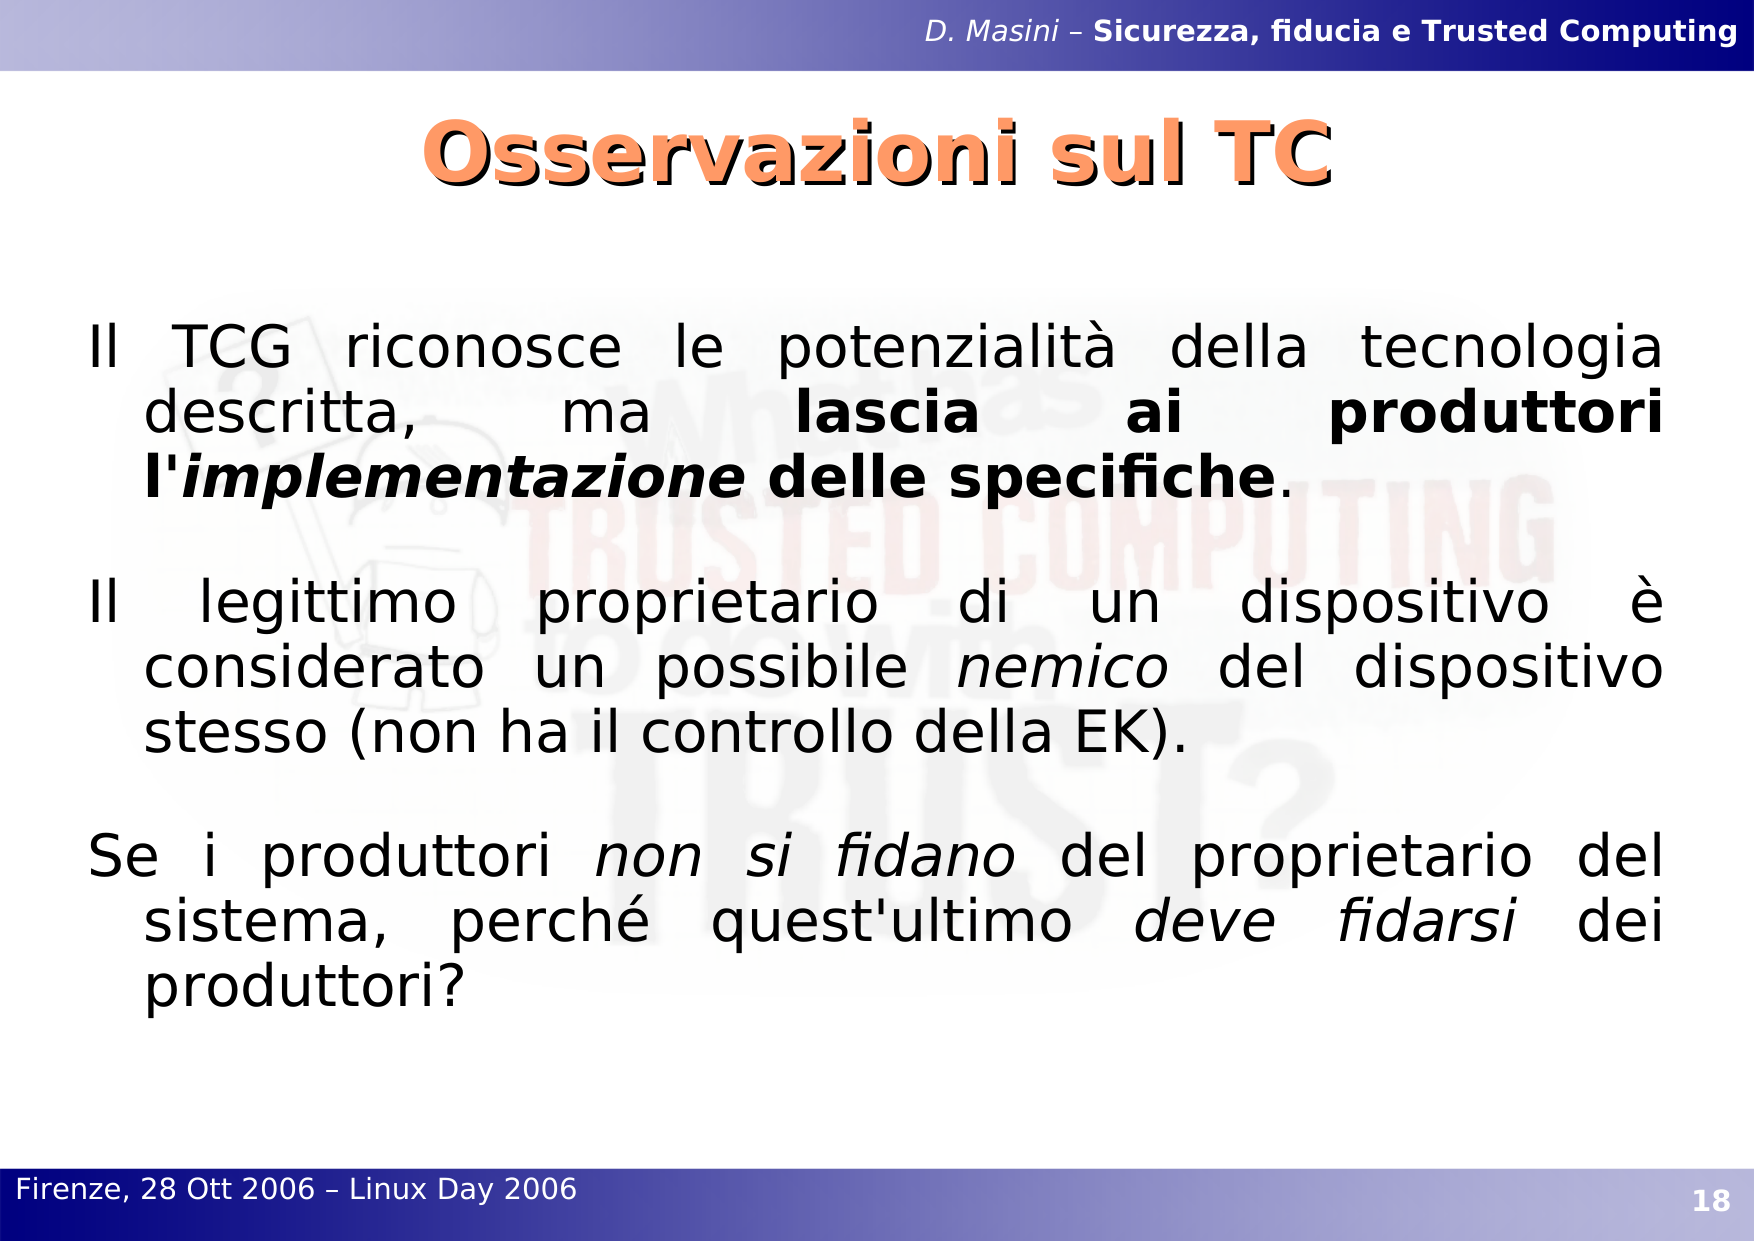

D. Masini – Sicurezza, fiducia e Trusted Computing
# Osservazioni sul TC
Il TCG riconosce le potenzialità della tecnologia descritta, ma lascia ai produttori l'implementazione delle specifiche.
Il legittimo proprietario di un dispositivo è considerato un possibile nemico del dispositivo stesso (non ha il controllo della EK).
Se i produttori non si fidano del proprietario del sistema, perché quest'ultimo deve fidarsi dei produttori?
Firenze, 28 Ott 2006 – Linux Day 2006